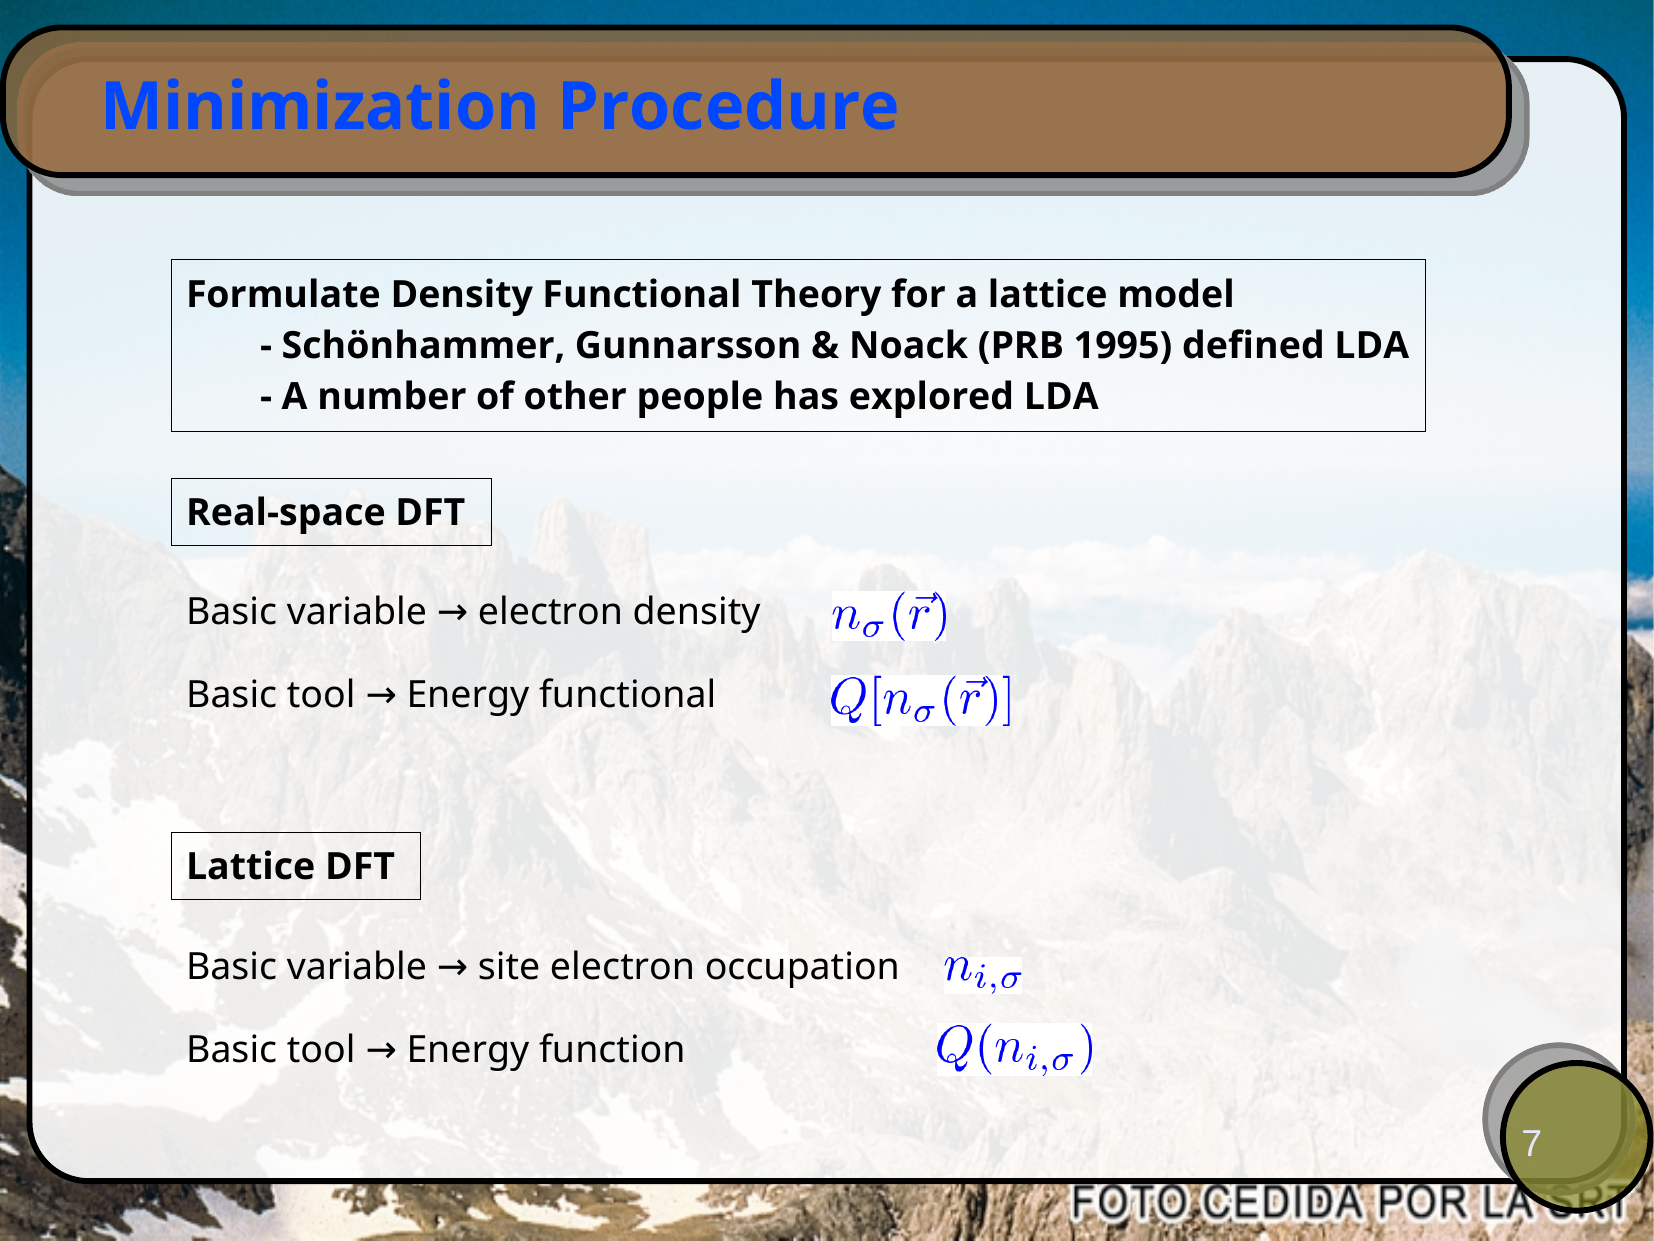

# Minimization Procedure
Formulate Density Functional Theory for a lattice model
	- Schönhammer, Gunnarsson & Noack (PRB 1995) defined LDA
	- A number of other people has explored LDA
Real-space DFT
Basic variable → electron density
Basic tool → Energy functional
Lattice DFT
Basic variable → site electron occupation
Basic tool → Energy function
7